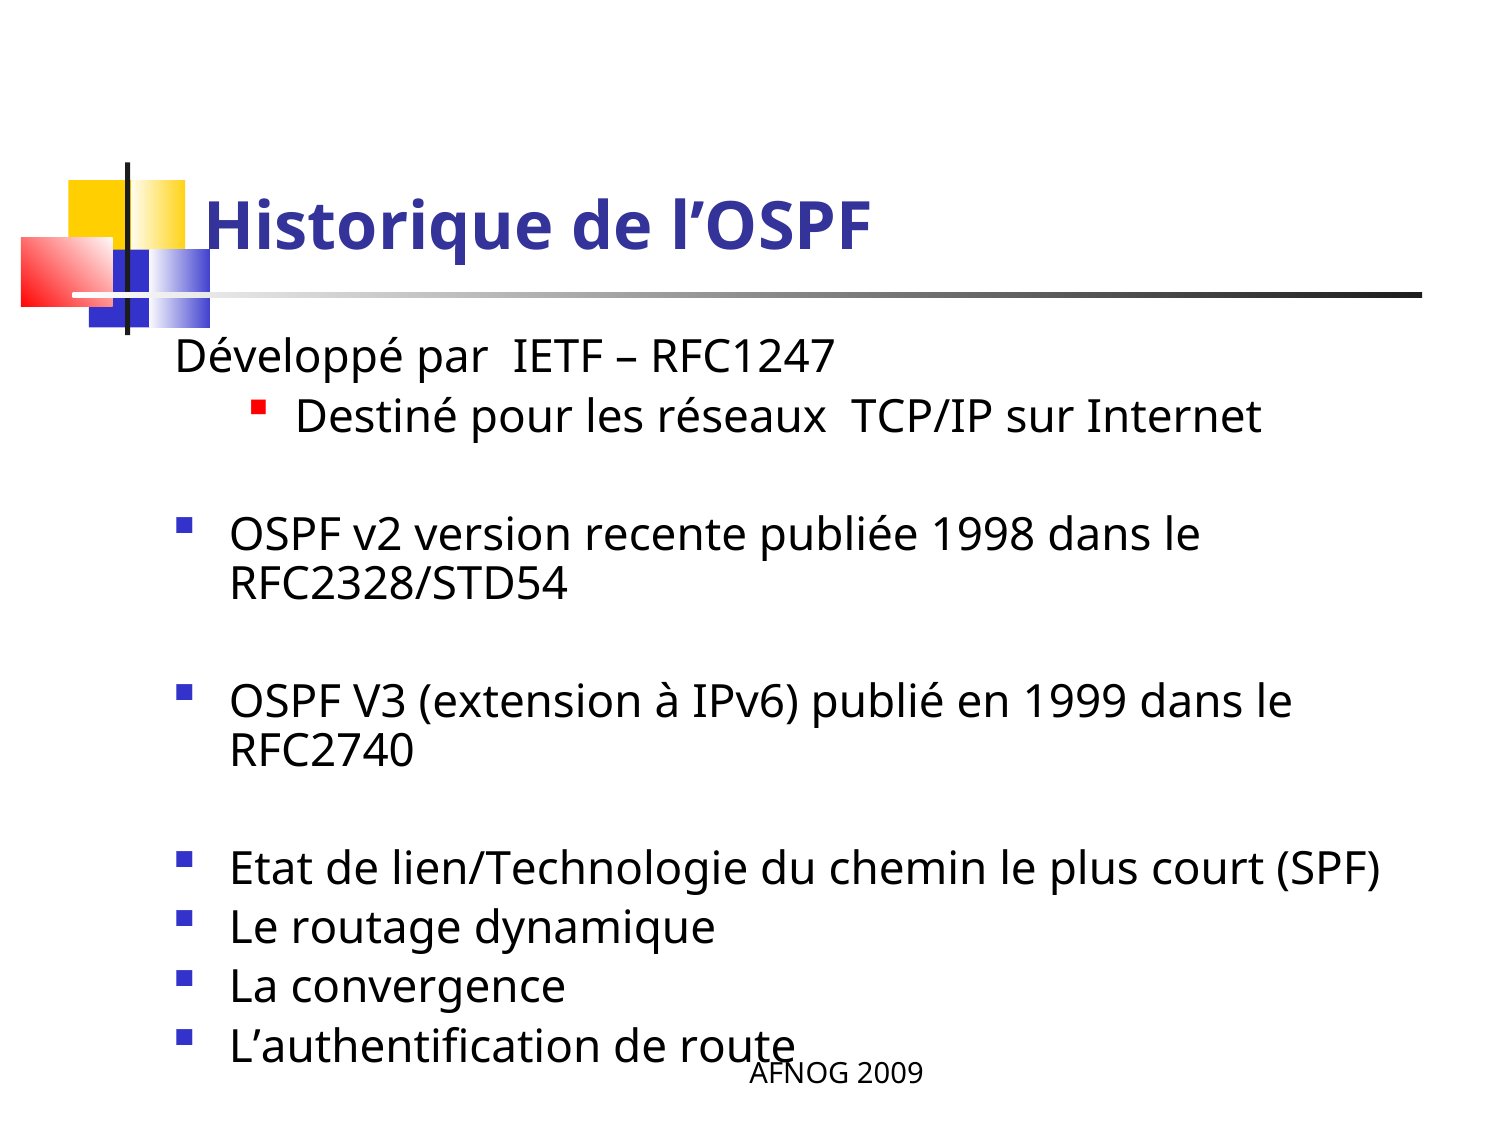

# Historique de l’OSPF
Développé par IETF – RFC1247
Destiné pour les réseaux TCP/IP sur Internet
OSPF v2 version recente publiée 1998 dans le RFC2328/STD54
OSPF V3 (extension à IPv6) publié en 1999 dans le RFC2740
Etat de lien/Technologie du chemin le plus court (SPF)
Le routage dynamique
La convergence
L’authentification de route
AFNOG 2009